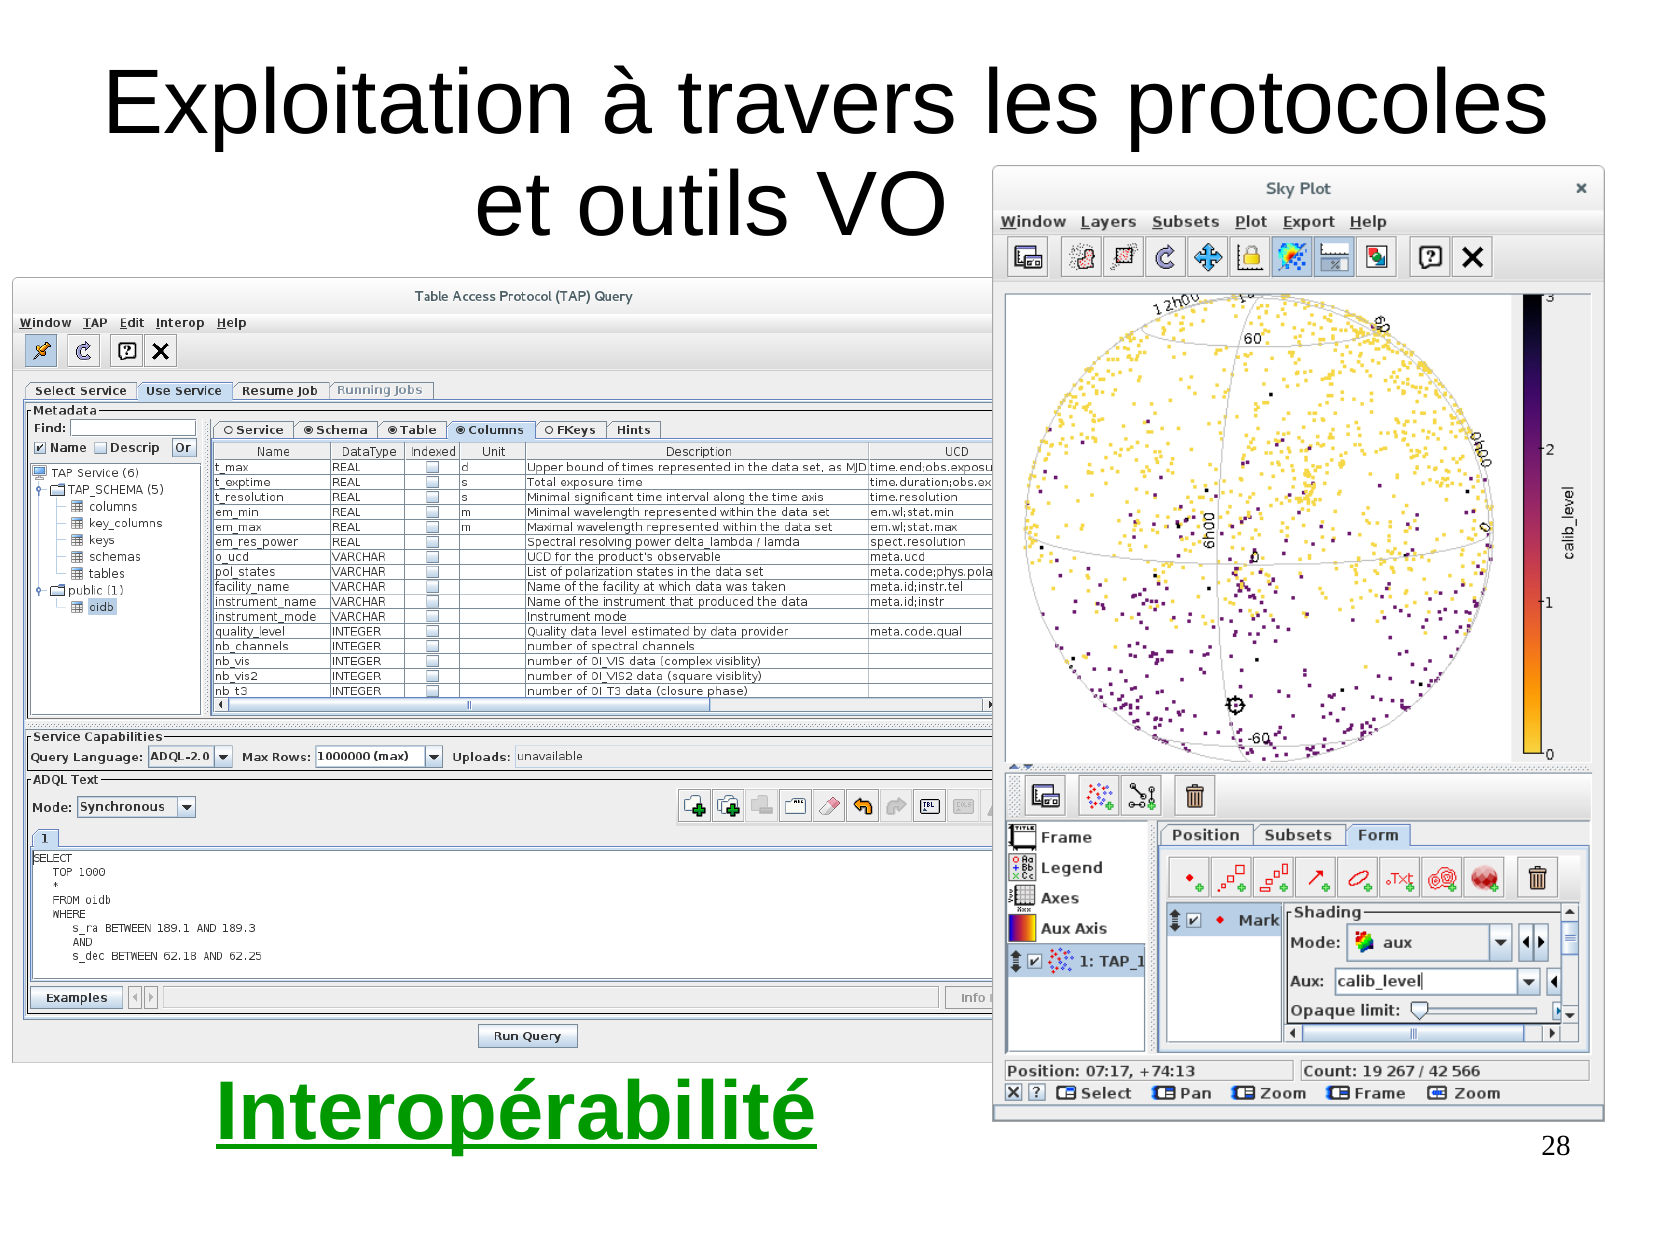

# Exploitation à travers les protocoles et outils VO
Interopérabilité
28